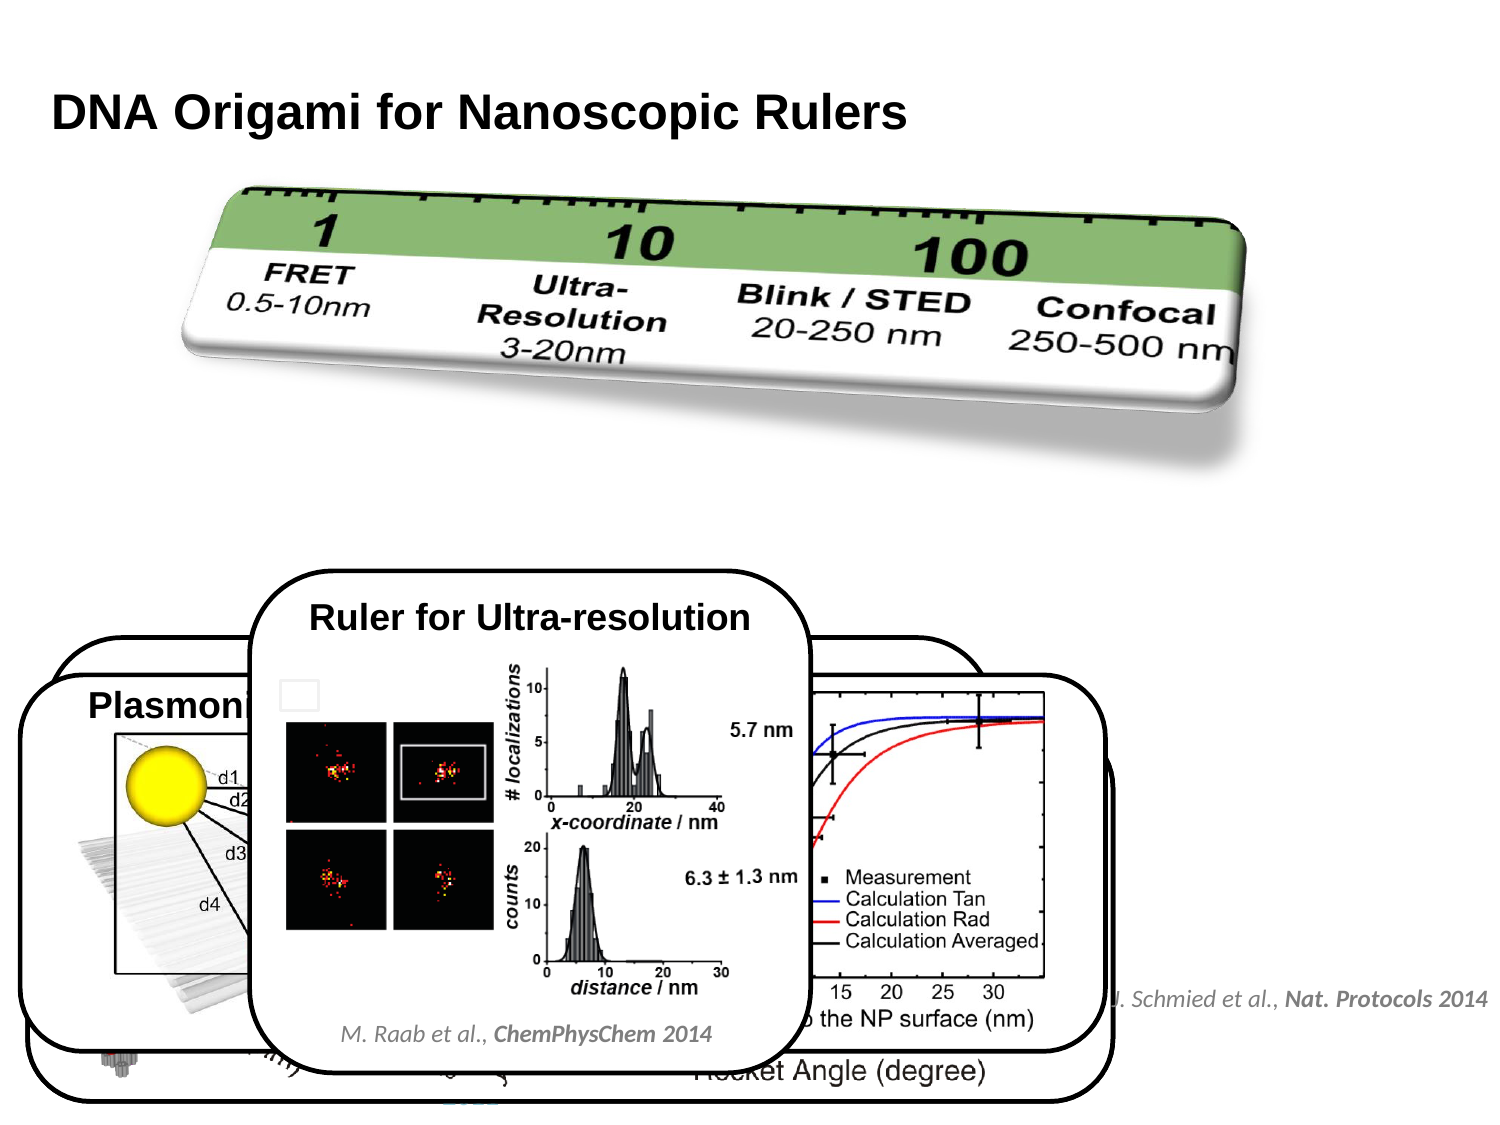

# DNA Origami for Nanoscopic Rulers
Ruler for Ultra-resolution
STEDLoRcualleizration based SR
Plasmonic Ruler
Confocal Ruler
C. Steinhauer et al., Angew. Chem., 121, 9030, 2009
3D RulerFRET Ruler
200 nm
;
J. Schmied et al., Nat. Protocols 2014
J. Schmied et al., Nat. Methods 2012
G. Acuna et al., ACS nano 2012
M. Raab et al., ChemPhysChem 2014
I.H. Stein et al., CPC, 2011